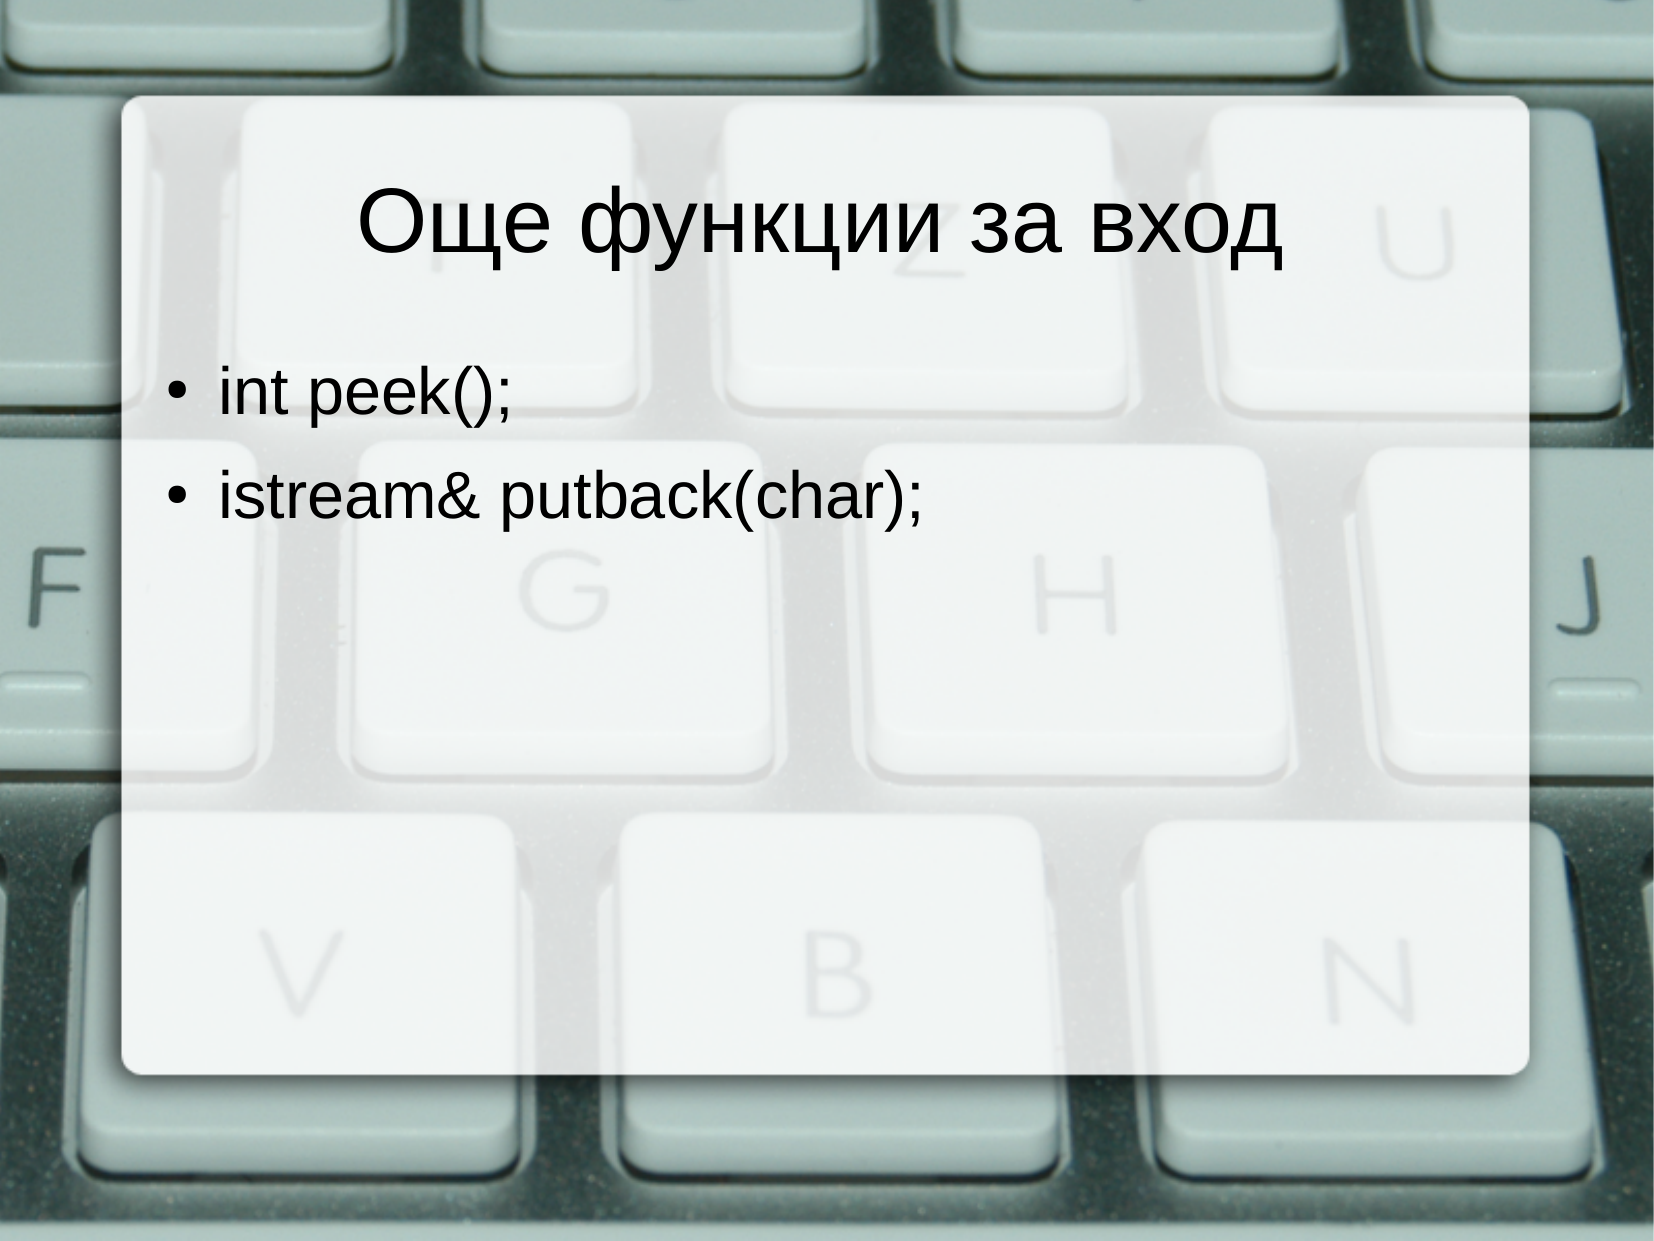

# Още функции за вход
int peek();
istream& putback(char);